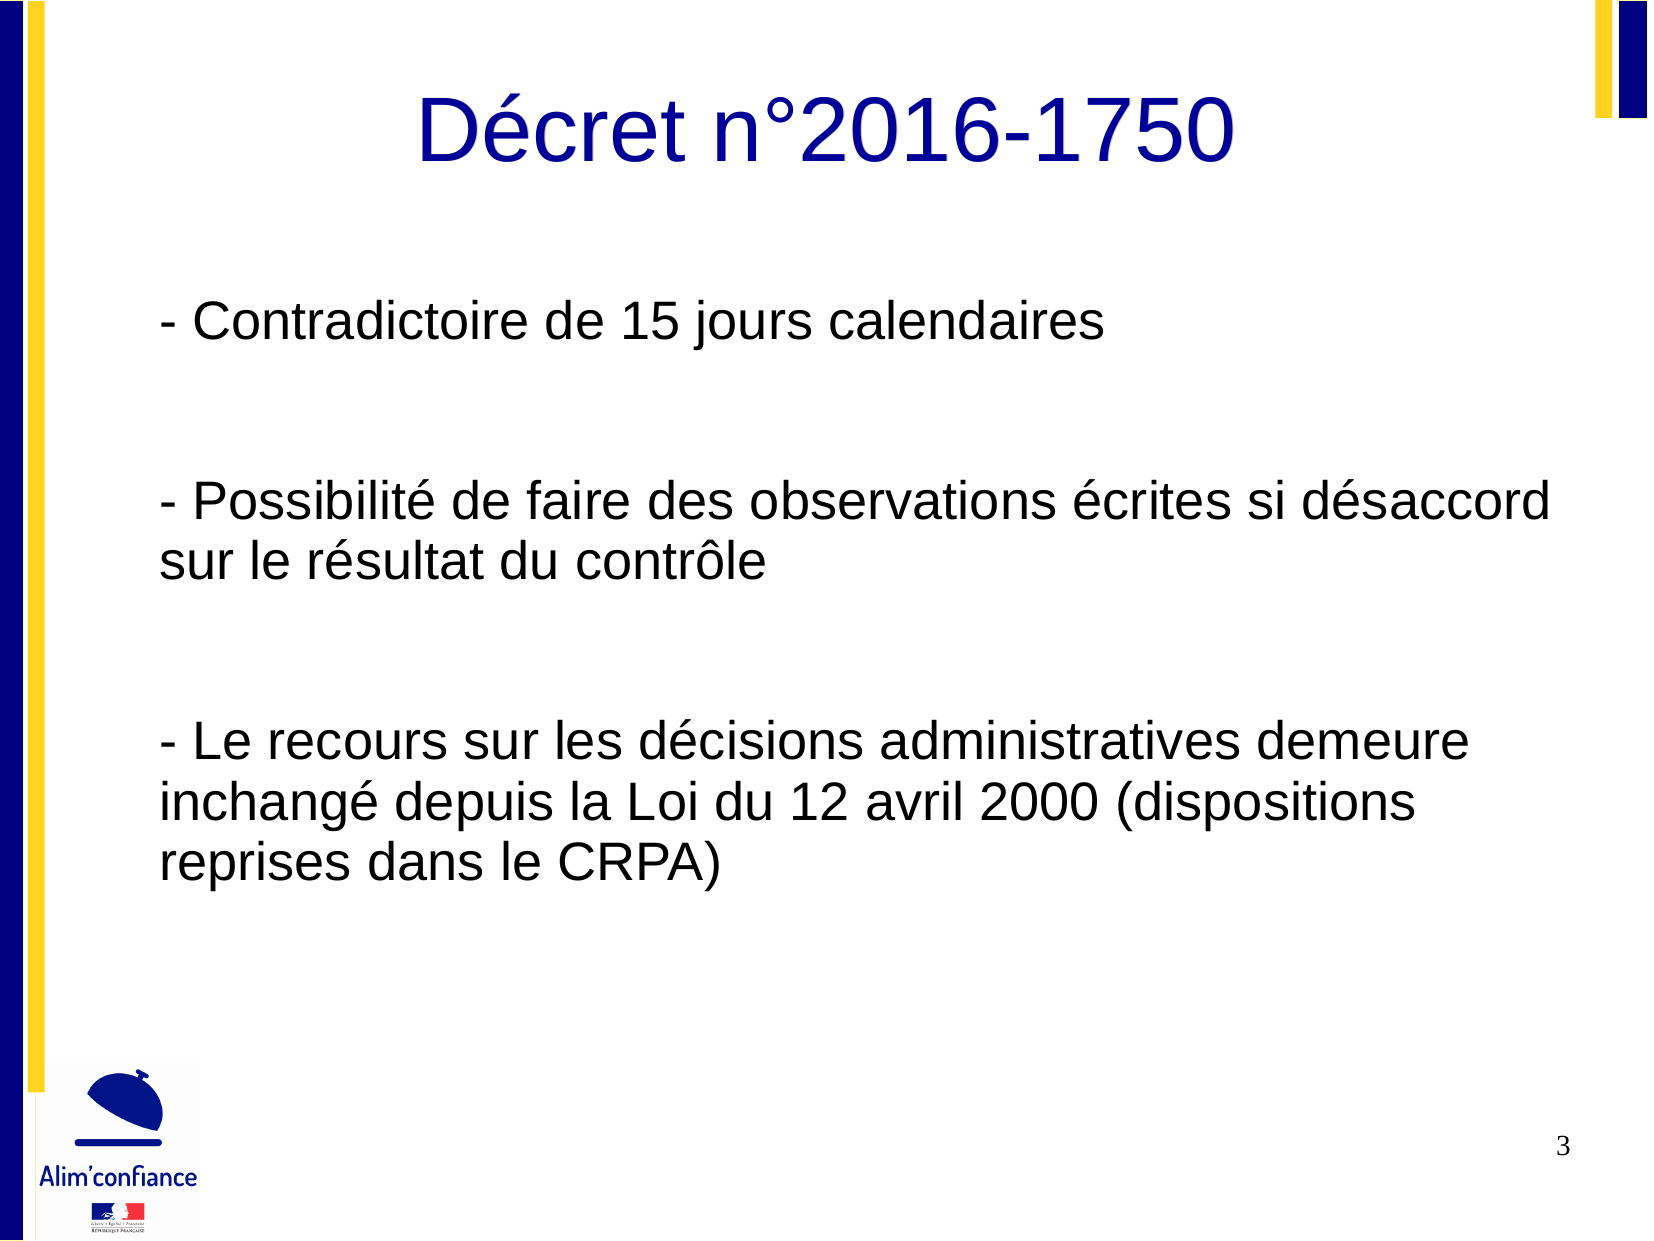

Décret n°2016-1750
# - Contradictoire de 15 jours calendaires
- Possibilité de faire des observations écrites si désaccord sur le résultat du contrôle
- Le recours sur les décisions administratives demeure inchangé depuis la Loi du 12 avril 2000 (dispositions reprises dans le CRPA)
3